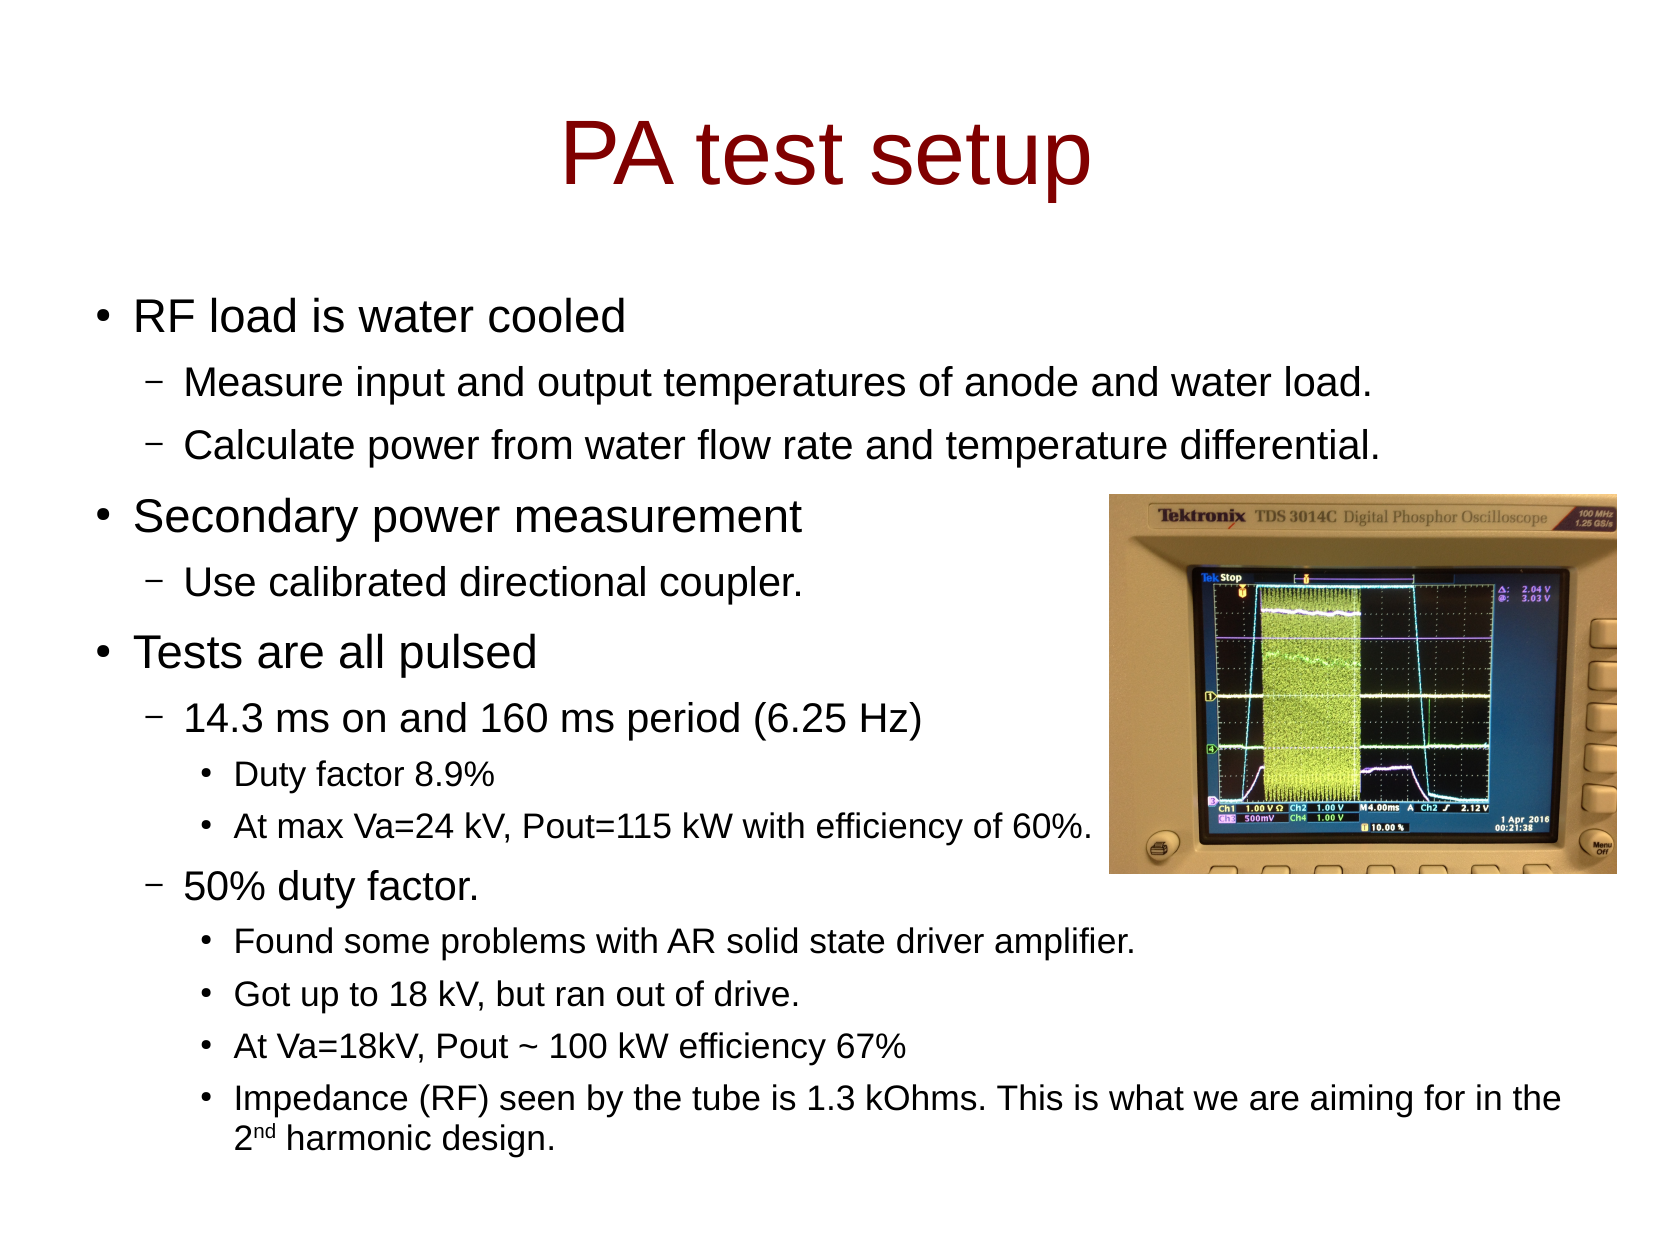

# PA test setup
RF load is water cooled
Measure input and output temperatures of anode and water load.
Calculate power from water flow rate and temperature differential.
Secondary power measurement
Use calibrated directional coupler.
Tests are all pulsed
14.3 ms on and 160 ms period (6.25 Hz)
Duty factor 8.9%
At max Va=24 kV, Pout=115 kW with efficiency of 60%.
50% duty factor.
Found some problems with AR solid state driver amplifier.
Got up to 18 kV, but ran out of drive.
At Va=18kV, Pout ~ 100 kW efficiency 67%
Impedance (RF) seen by the tube is 1.3 kOhms. This is what we are aiming for in the 2nd harmonic design.